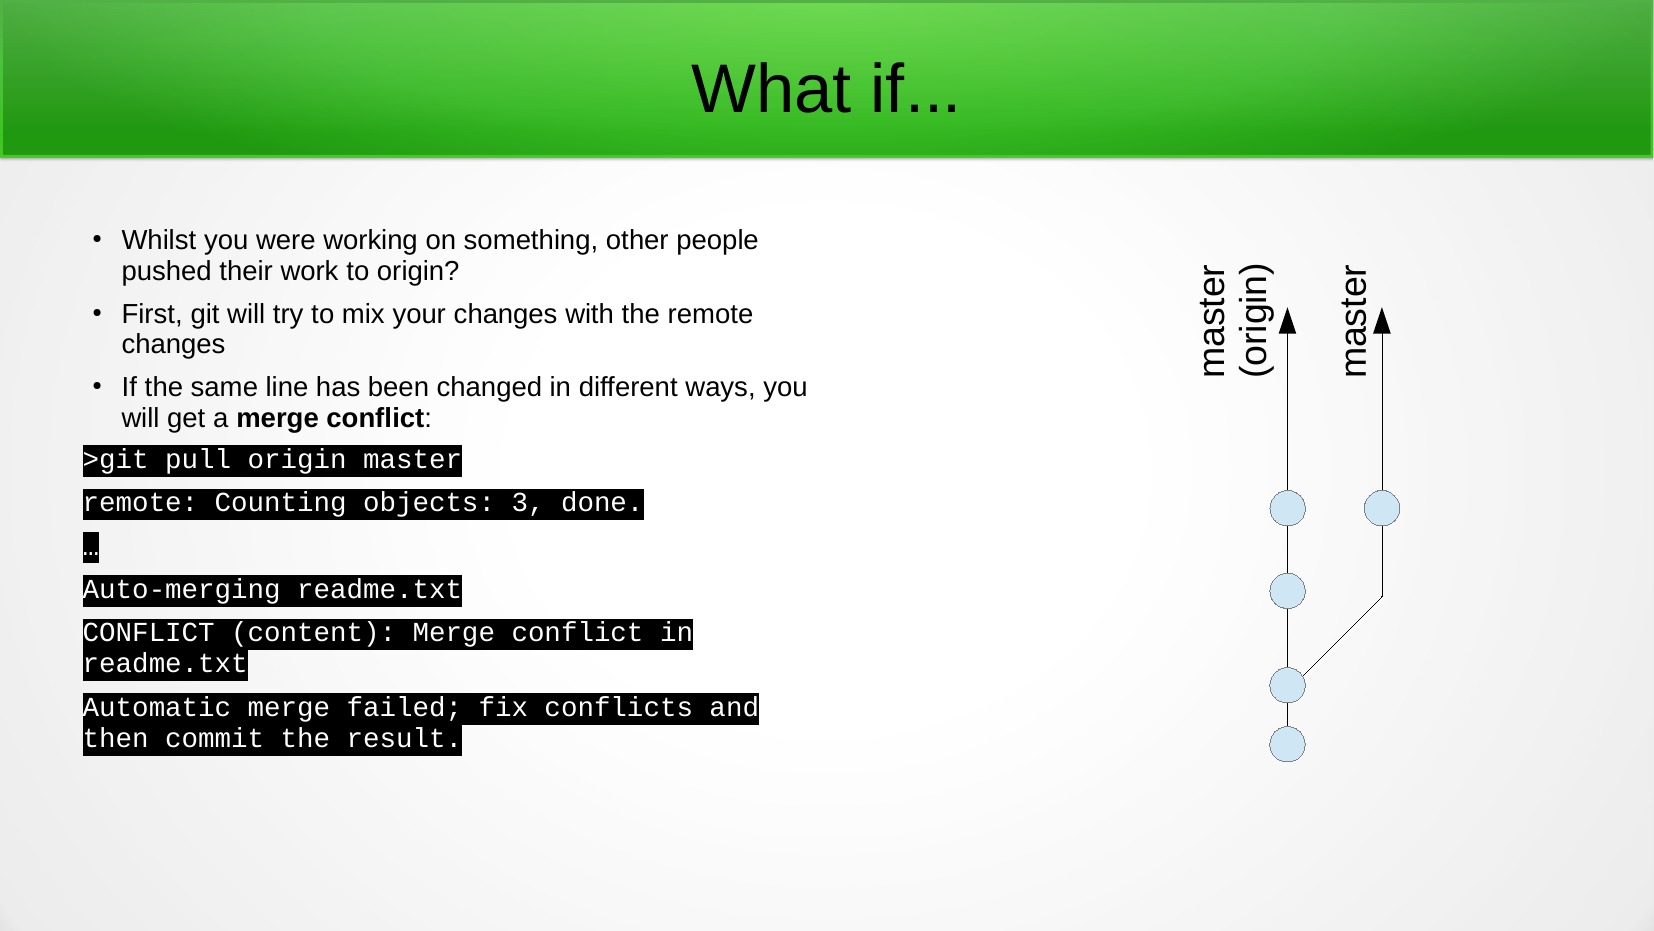

# What if...
Whilst you were working on something, other people pushed their work to origin?
First, git will try to mix your changes with the remote changes
If the same line has been changed in different ways, you will get a merge conflict:
>git pull origin master
remote: Counting objects: 3, done.
…
Auto-merging readme.txt
CONFLICT (content): Merge conflict in readme.txt
Automatic merge failed; fix conflicts and then commit the result.
master (origin)
master